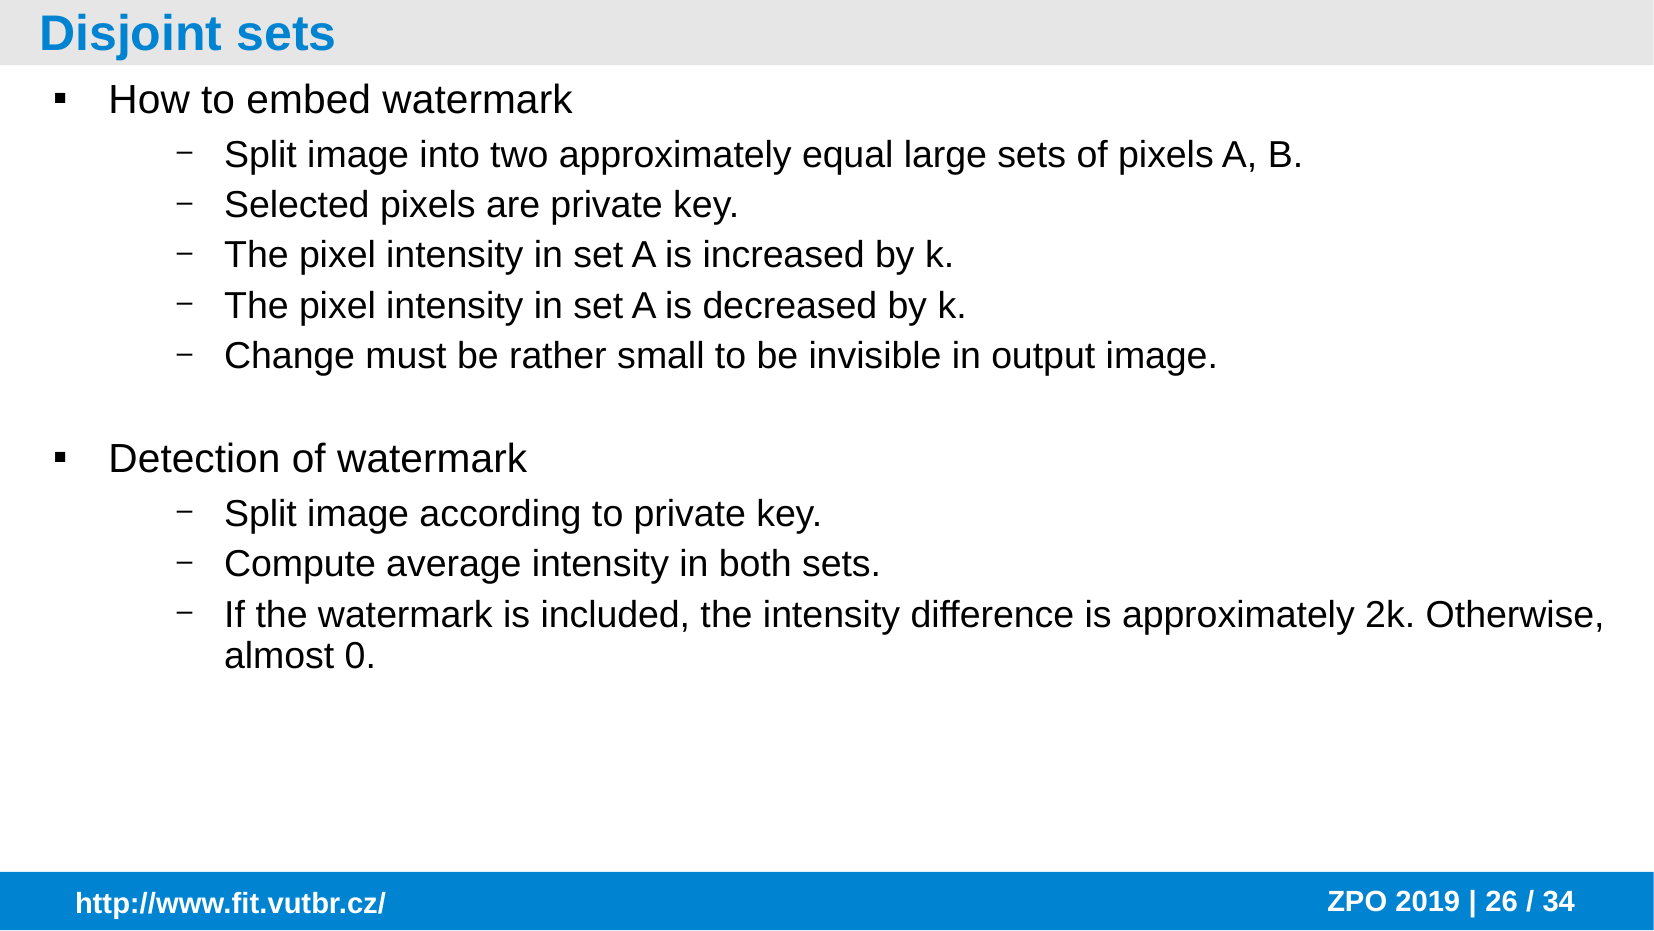

# Disjoint sets
How to embed watermark
Split image into two approximately equal large sets of pixels A, B.
Selected pixels are private key.
The pixel intensity in set A is increased by k.
The pixel intensity in set A is decreased by k.
Change must be rather small to be invisible in output image.
Detection of watermark
Split image according to private key.
Compute average intensity in both sets.
If the watermark is included, the intensity difference is approximately 2k. Otherwise, almost 0.